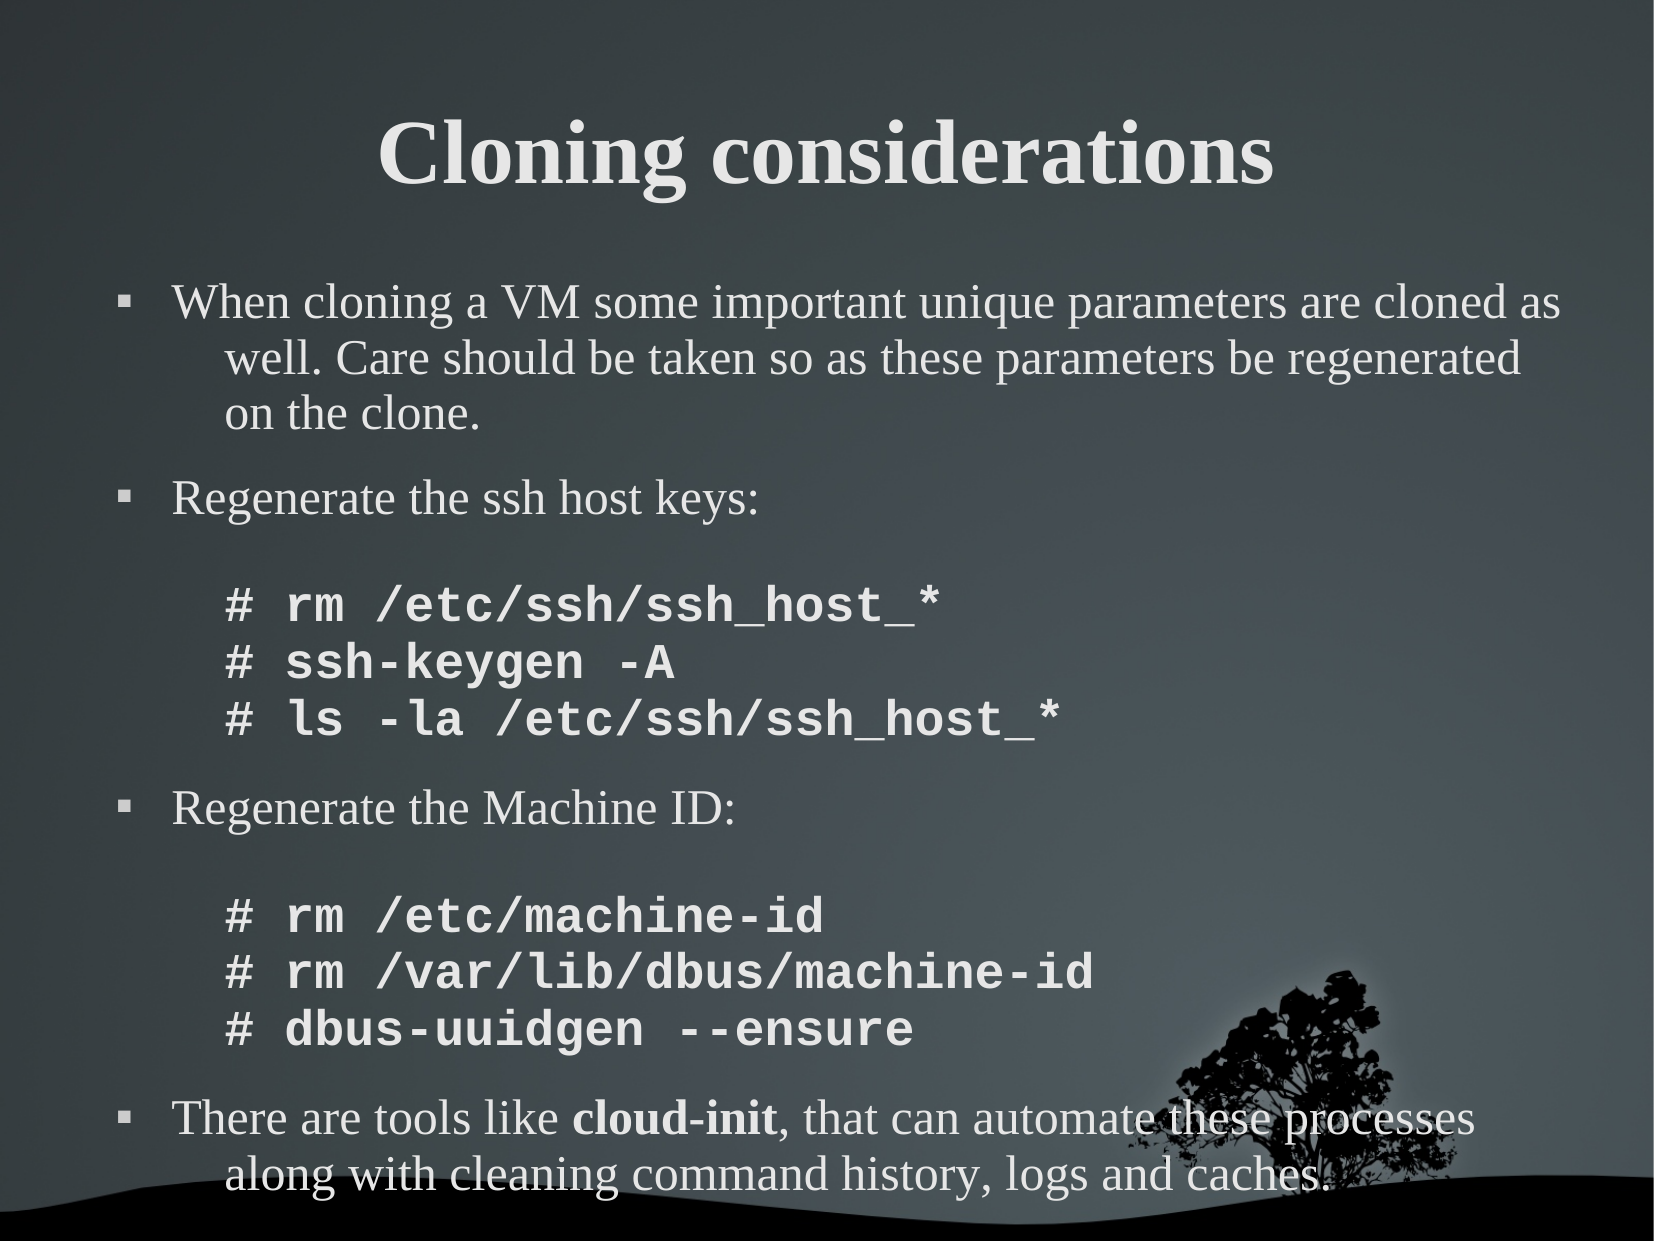

# Cloning considerations
When cloning a VM some important unique parameters are cloned as well. Care should be taken so as these parameters be regenerated on the clone.
Regenerate the ssh host keys:
# rm /etc/ssh/ssh_host_*
# ssh-keygen -A
# ls -la /etc/ssh/ssh_host_*
Regenerate the Machine ID:
# rm /etc/machine-id
# rm /var/lib/dbus/machine-id
# dbus-uuidgen --ensure
There are tools like cloud-init, that can automate these processes along with cleaning command history, logs and caches.